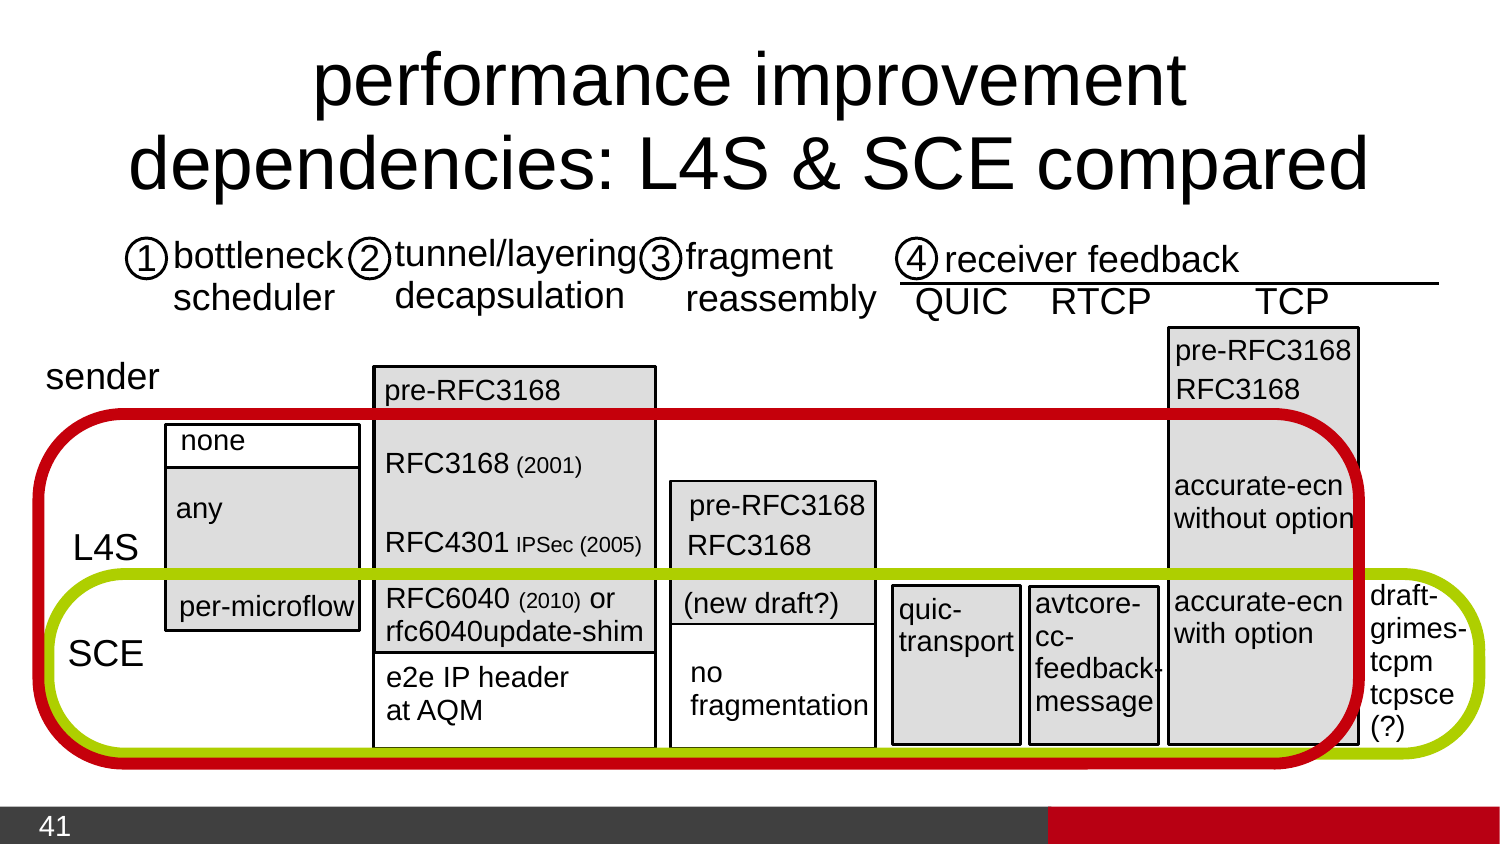

# performance improvement dependencies: L4S & SCE compared
tunnel/layering
decapsulation
bottleneck
scheduler
fragment
reassembly
receiver feedback
1
2
3
4
QUIC RTCP TCP
pre-RFC3168
sender
RFC3168
pre-RFC3168
none
RFC3168 (2001)
accurate-ecn without option
pre-RFC3168
any
L4S
RFC4301 IPSec (2005)
RFC3168
draft-grimes-tcpm tcpsce (?)
RFC6040 (2010) or
rfc6040update-shim
accurate-ecn with option
(new draft?)
avtcore-cc-feedback-message
per-microflow
quic-transport
SCE
no
fragmentation
e2e IP header
at AQM
41